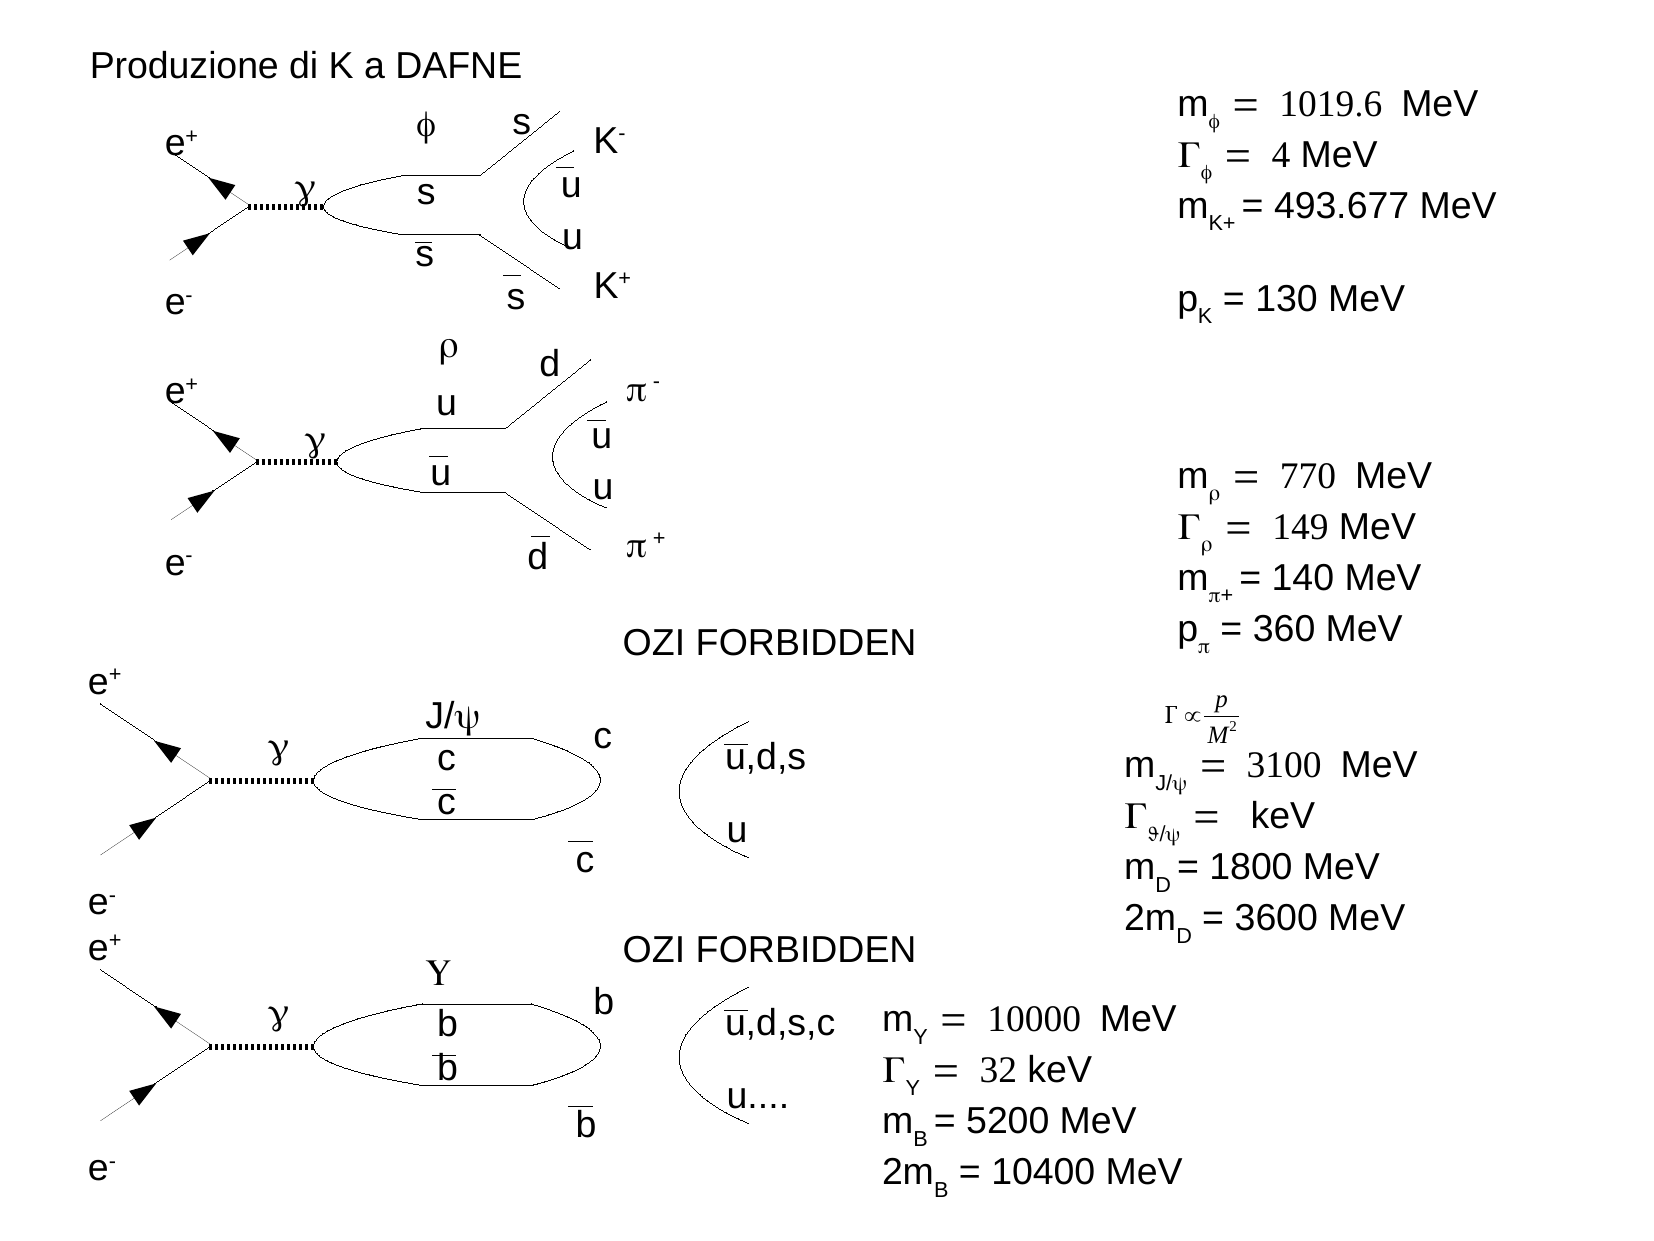

Produzione di K a DAFNE
mf = 1019.6 MeV
Gf = 4 MeV
mK+ = 493.677 MeV
pK = 130 MeV
s
f
K-
e+
u
s
g
u
s
K+
s
e-
r
d
p -
e+
u
u
g
u
mr = 770 MeV
Gr = 149 MeV
mp+ = 140 MeV
pp = 360 MeV
u
p +
d
e-
OZI FORBIDDEN
e+
J/
c
g
u,d,s
c
mJ/y = 3100 MeV
GJ/y = keV
mD = 1800 MeV
2mD = 3600 MeV
c
u
c
e-
e+
OZI FORBIDDEN

b
mY = 10000 MeV
GY = 32 keV
mB = 5200 MeV
2mB = 10400 MeV
g
u,d,s,c
b
b
u....
b
e-